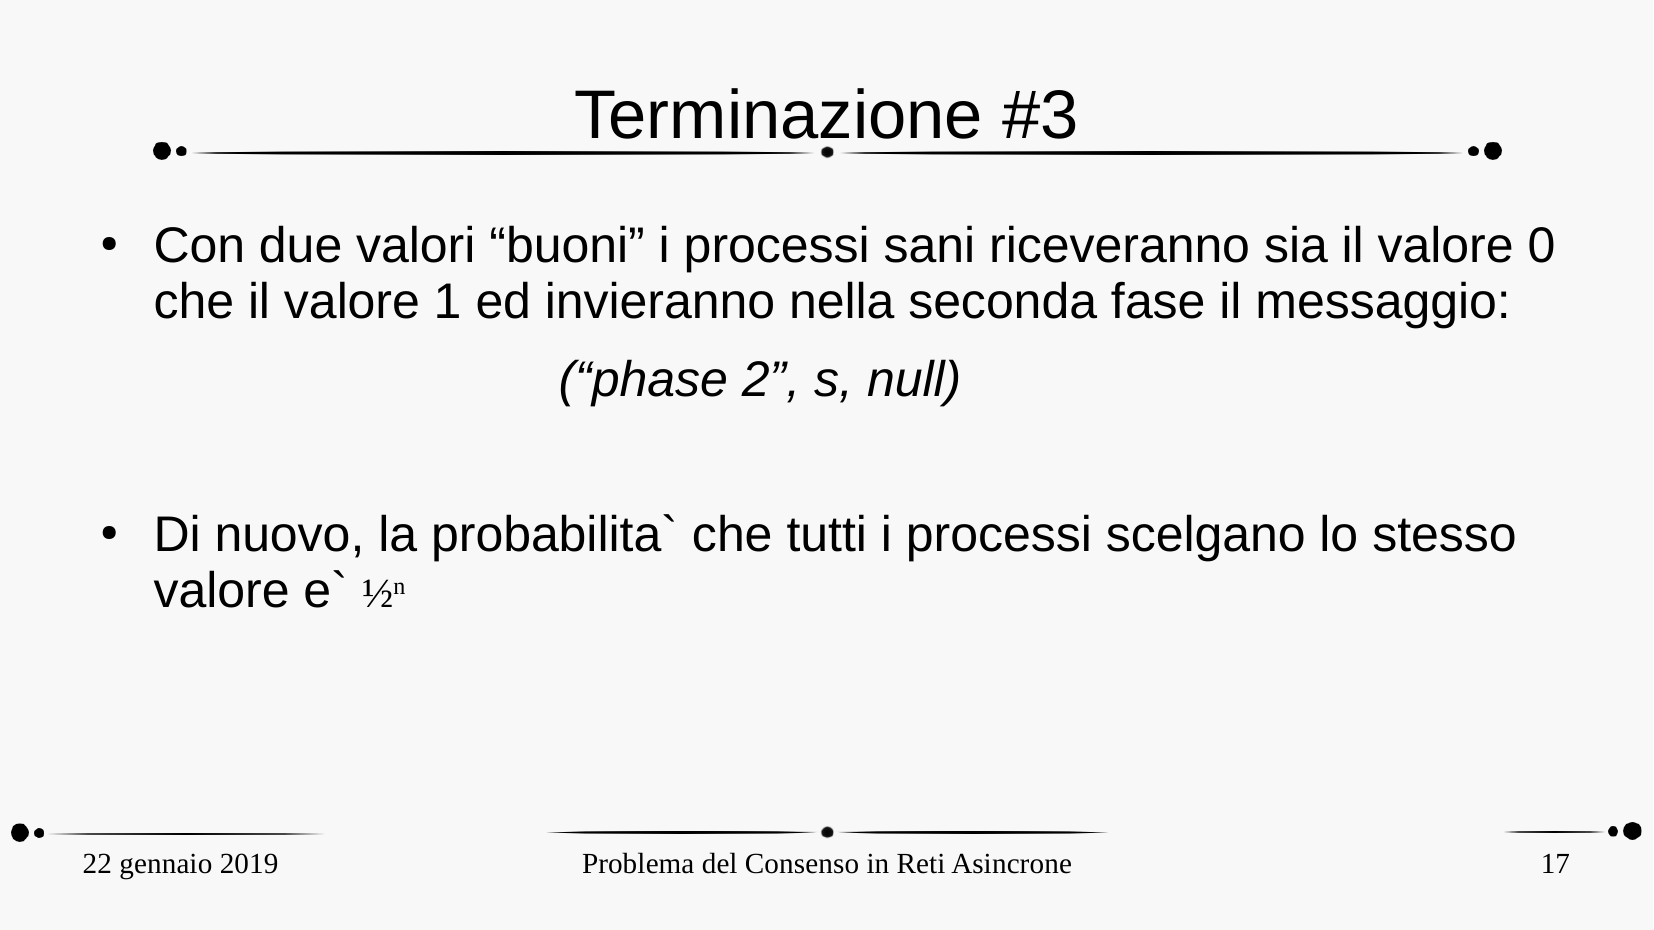

# Terminazione #3
Con due valori “buoni” i processi sani riceveranno sia il valore 0 che il valore 1 ed invieranno nella seconda fase il messaggio:
 (“phase 2”, s, null)
Di nuovo, la probabilita` che tutti i processi scelgano lo stesso valore e` ½n
22 gennaio 2019
Problema del Consenso in Reti Asincrone
17